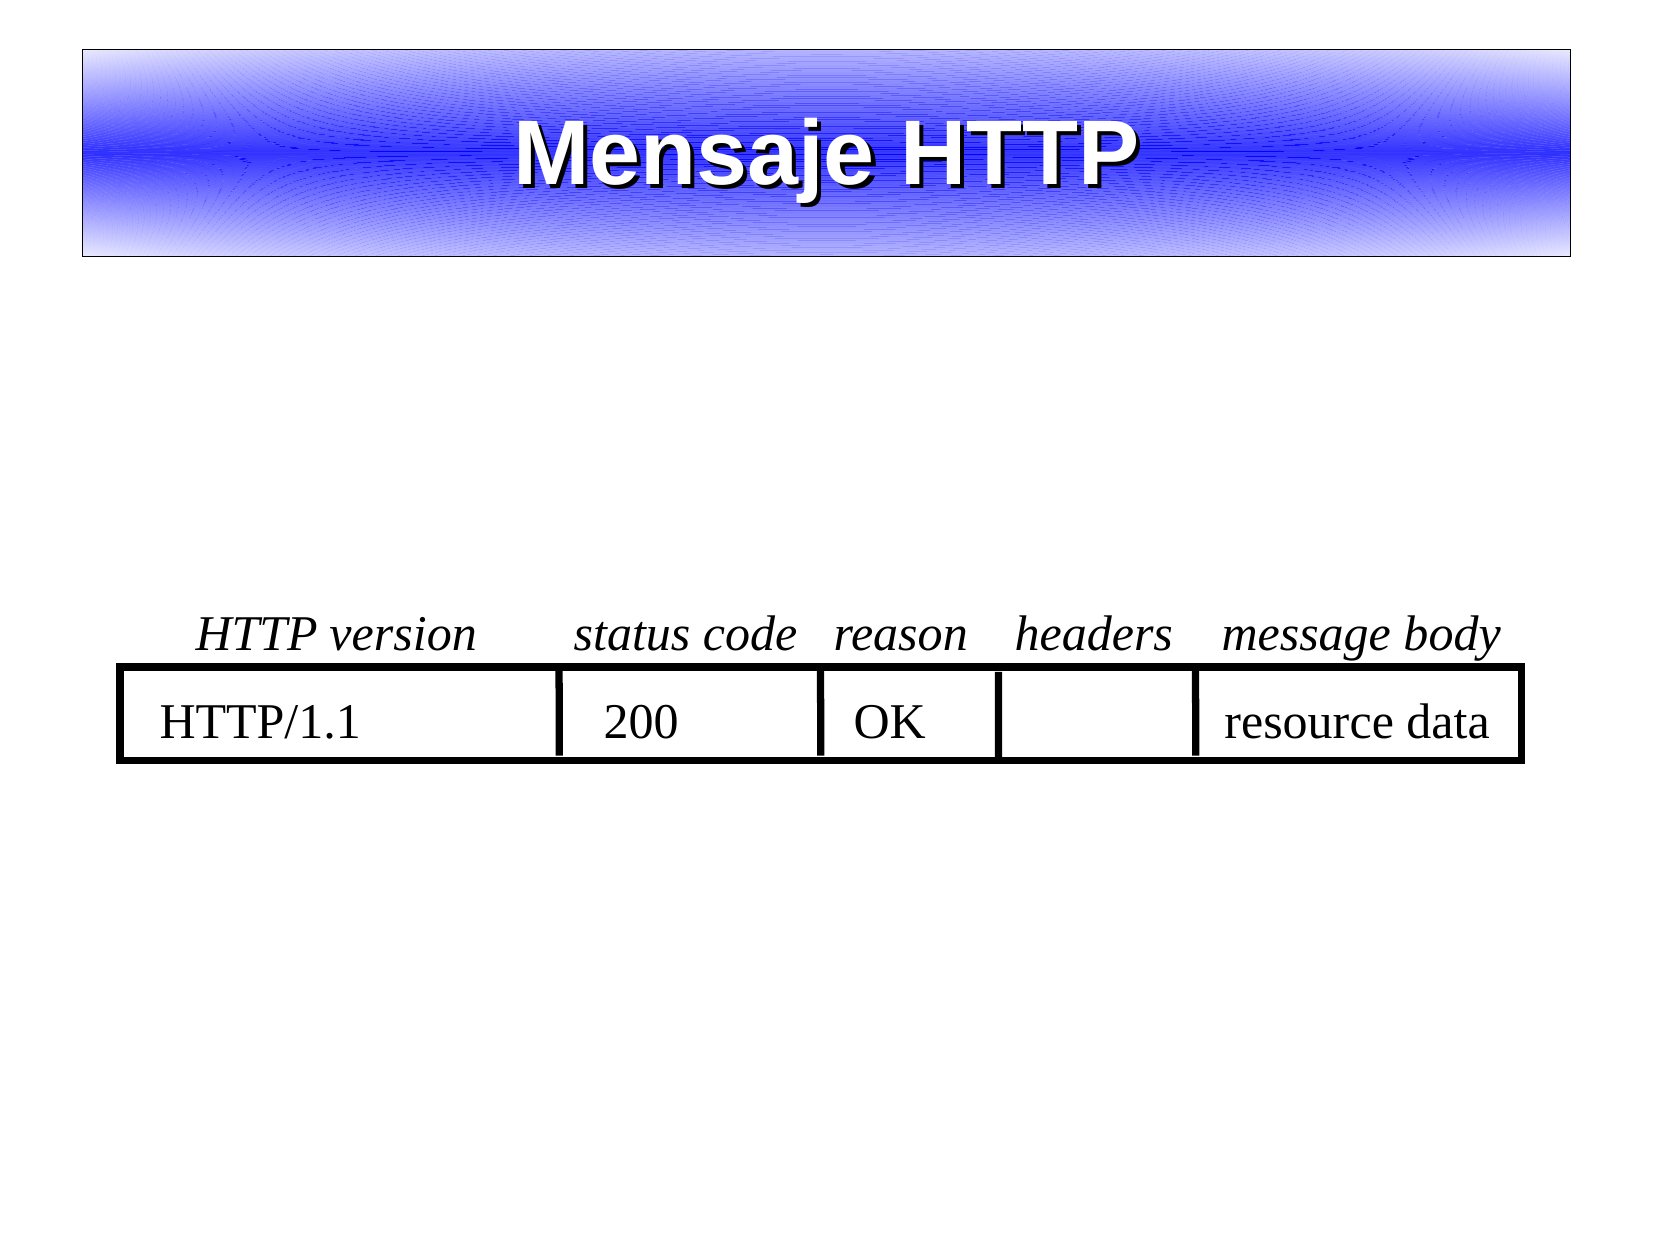

# Mensaje HTTP
HTTP version
status code
reason
headers
message body
HTTP/1.1
200
OK
 resource data